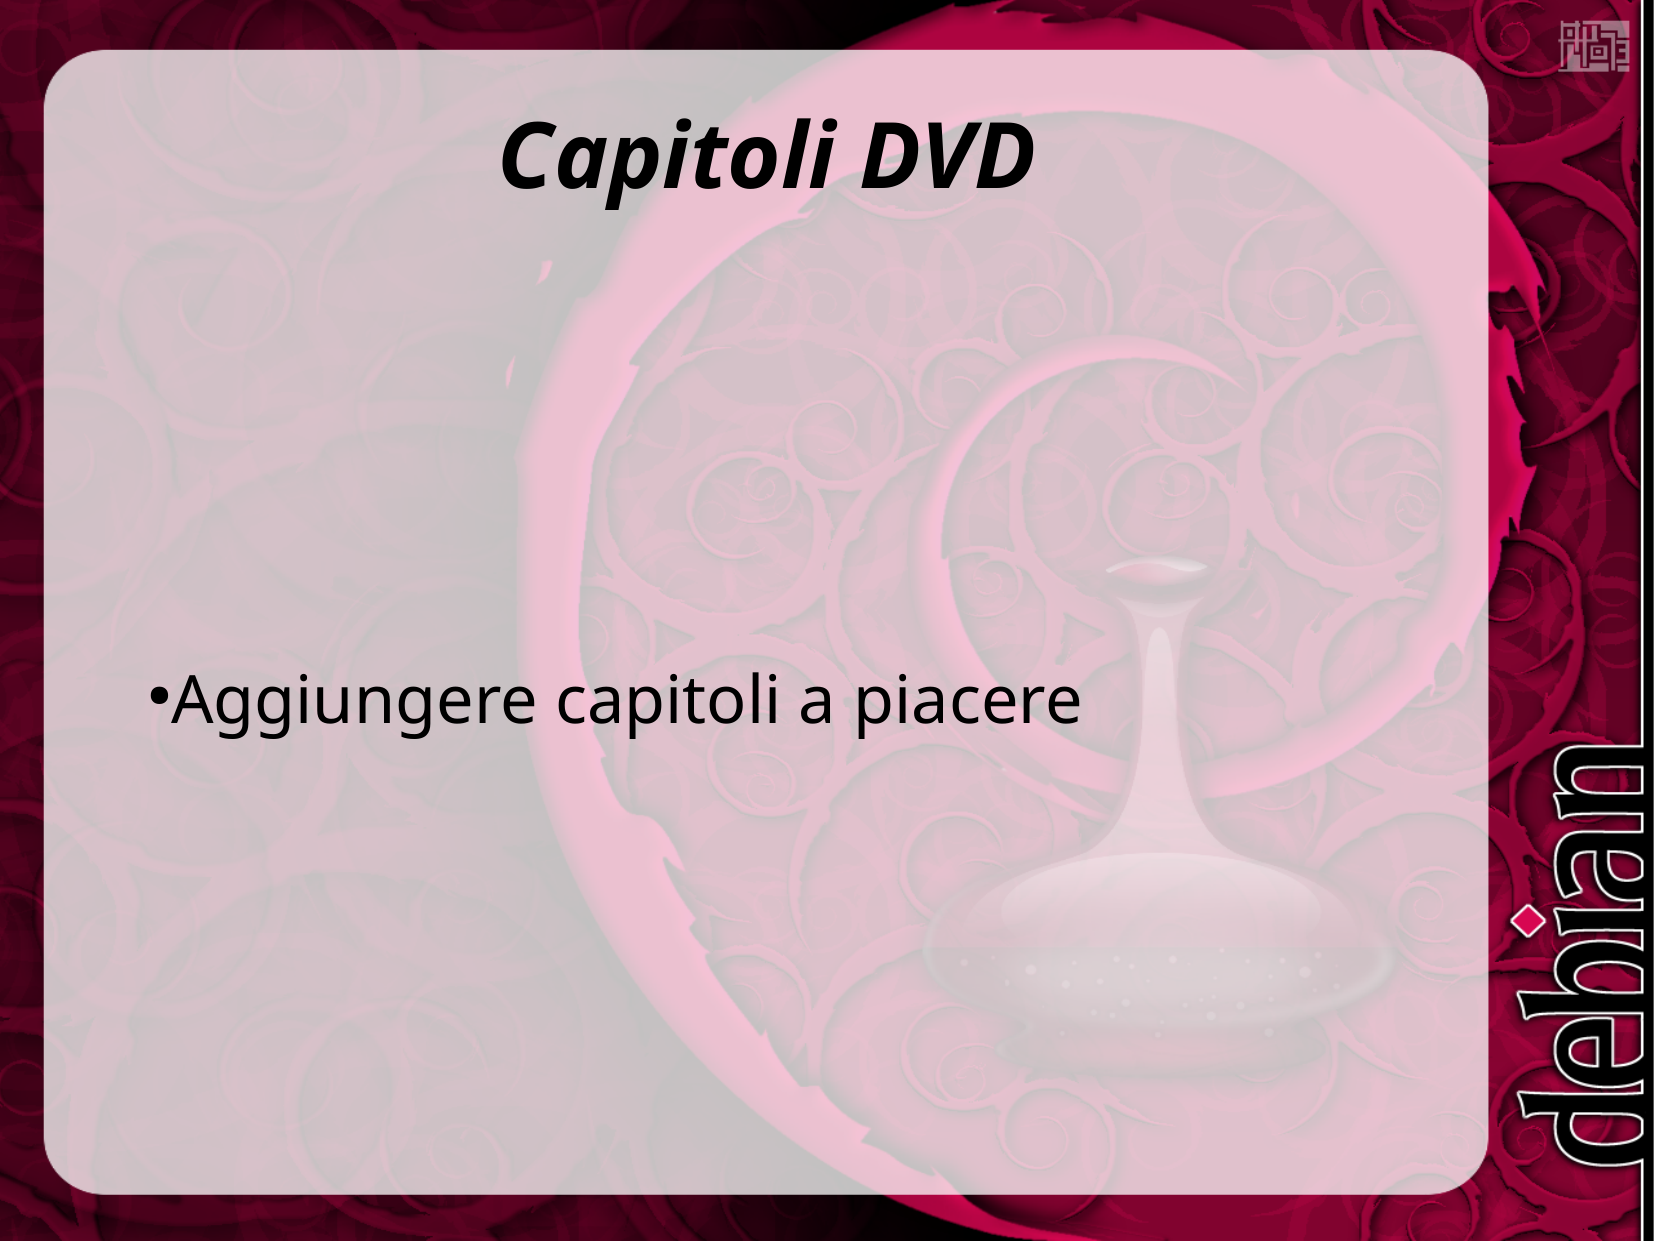

# Capitoli DVD
Aggiungere capitoli a piacere